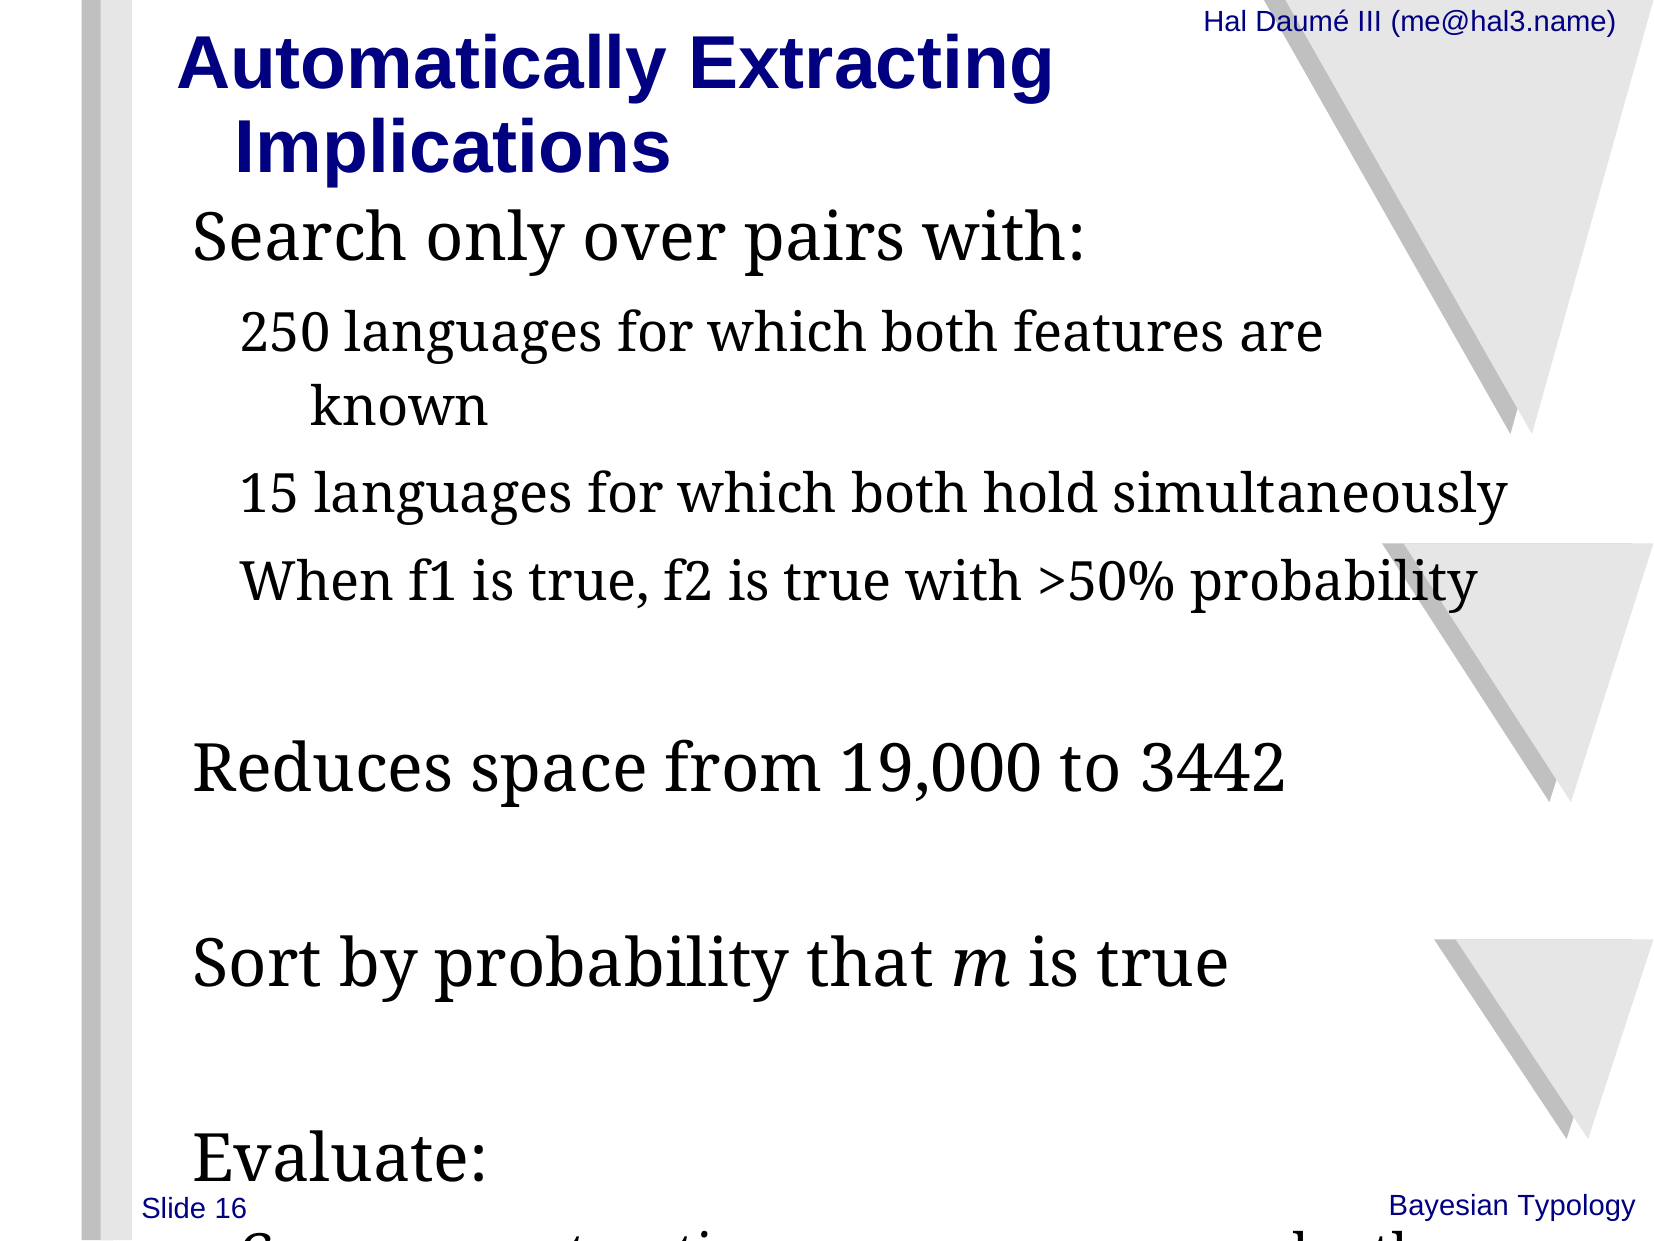

# Automatically Extracting Implications
Search only over pairs with:
250 languages for which both features are known
15 languages for which both hold simultaneously
When f1 is true, f2 is true with >50% probability
Reduces space from 19,000 to 3442
Sort by probability that m is true
Evaluate:
Compare restorative accuracy versus each other
Compare against well-known implications